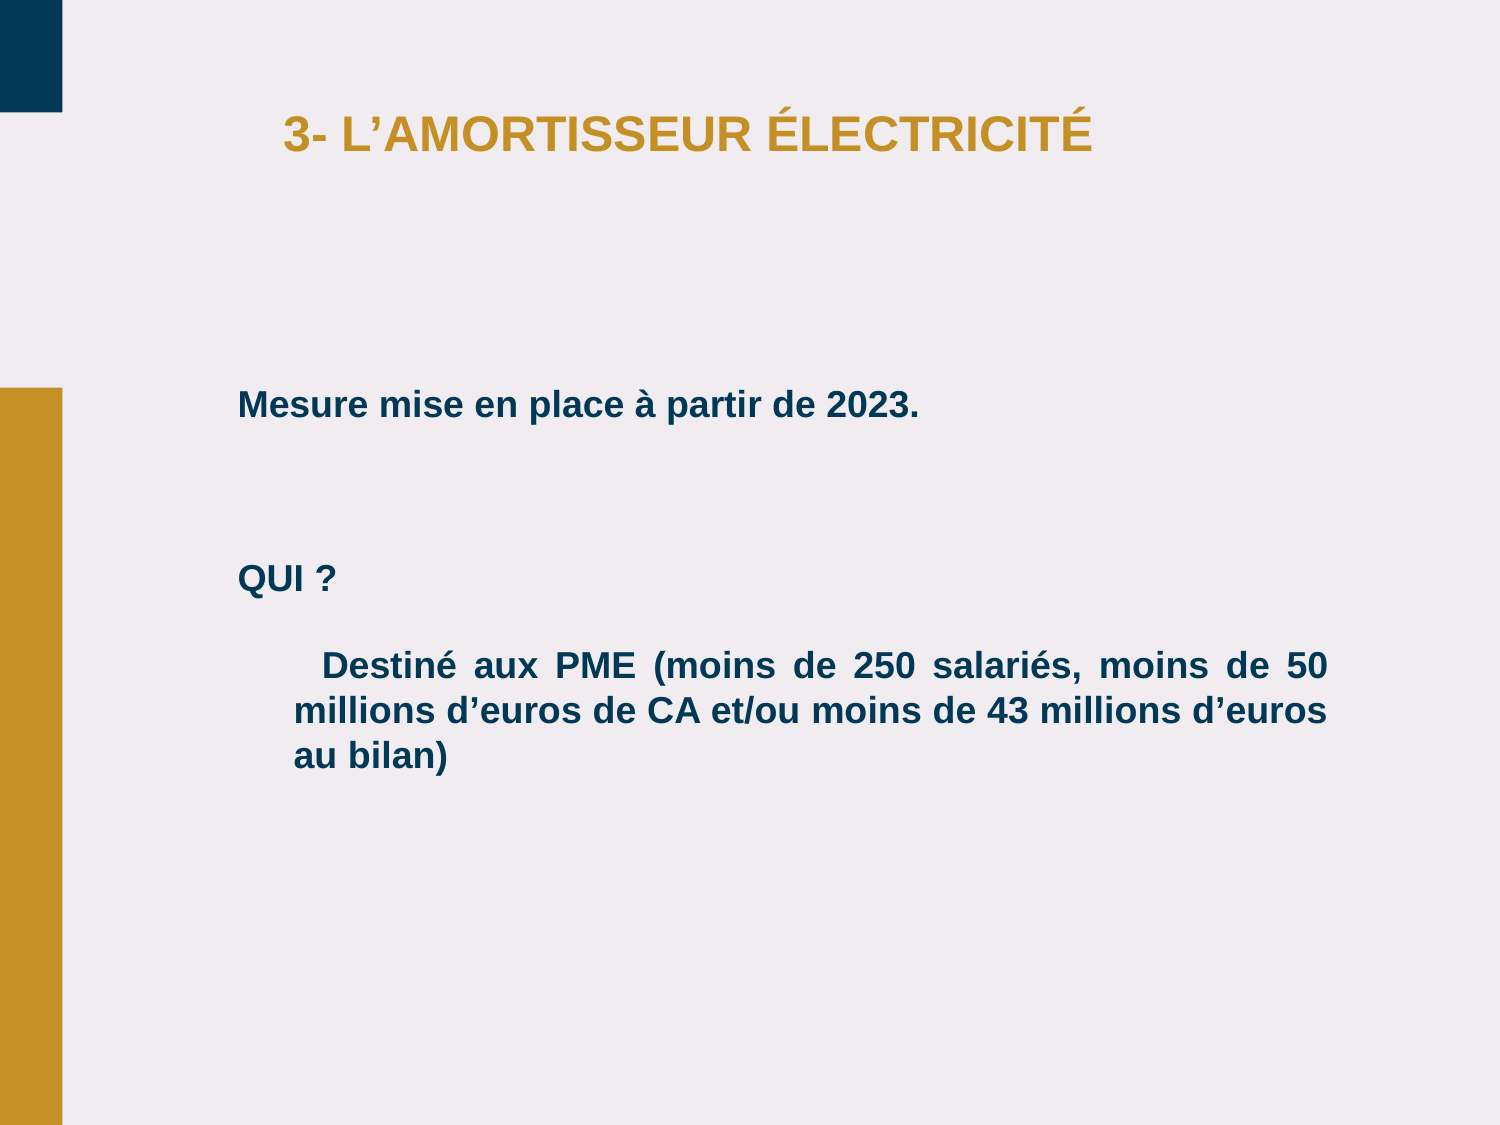

# 3- L’AMORTISSEUR ÉLECTRICITÉ
Mesure mise en place à partir de 2023.
QUI ?
 Destiné aux PME (moins de 250 salariés, moins de 50 millions d’euros de CA et/ou moins de 43 millions d’euros au bilan)